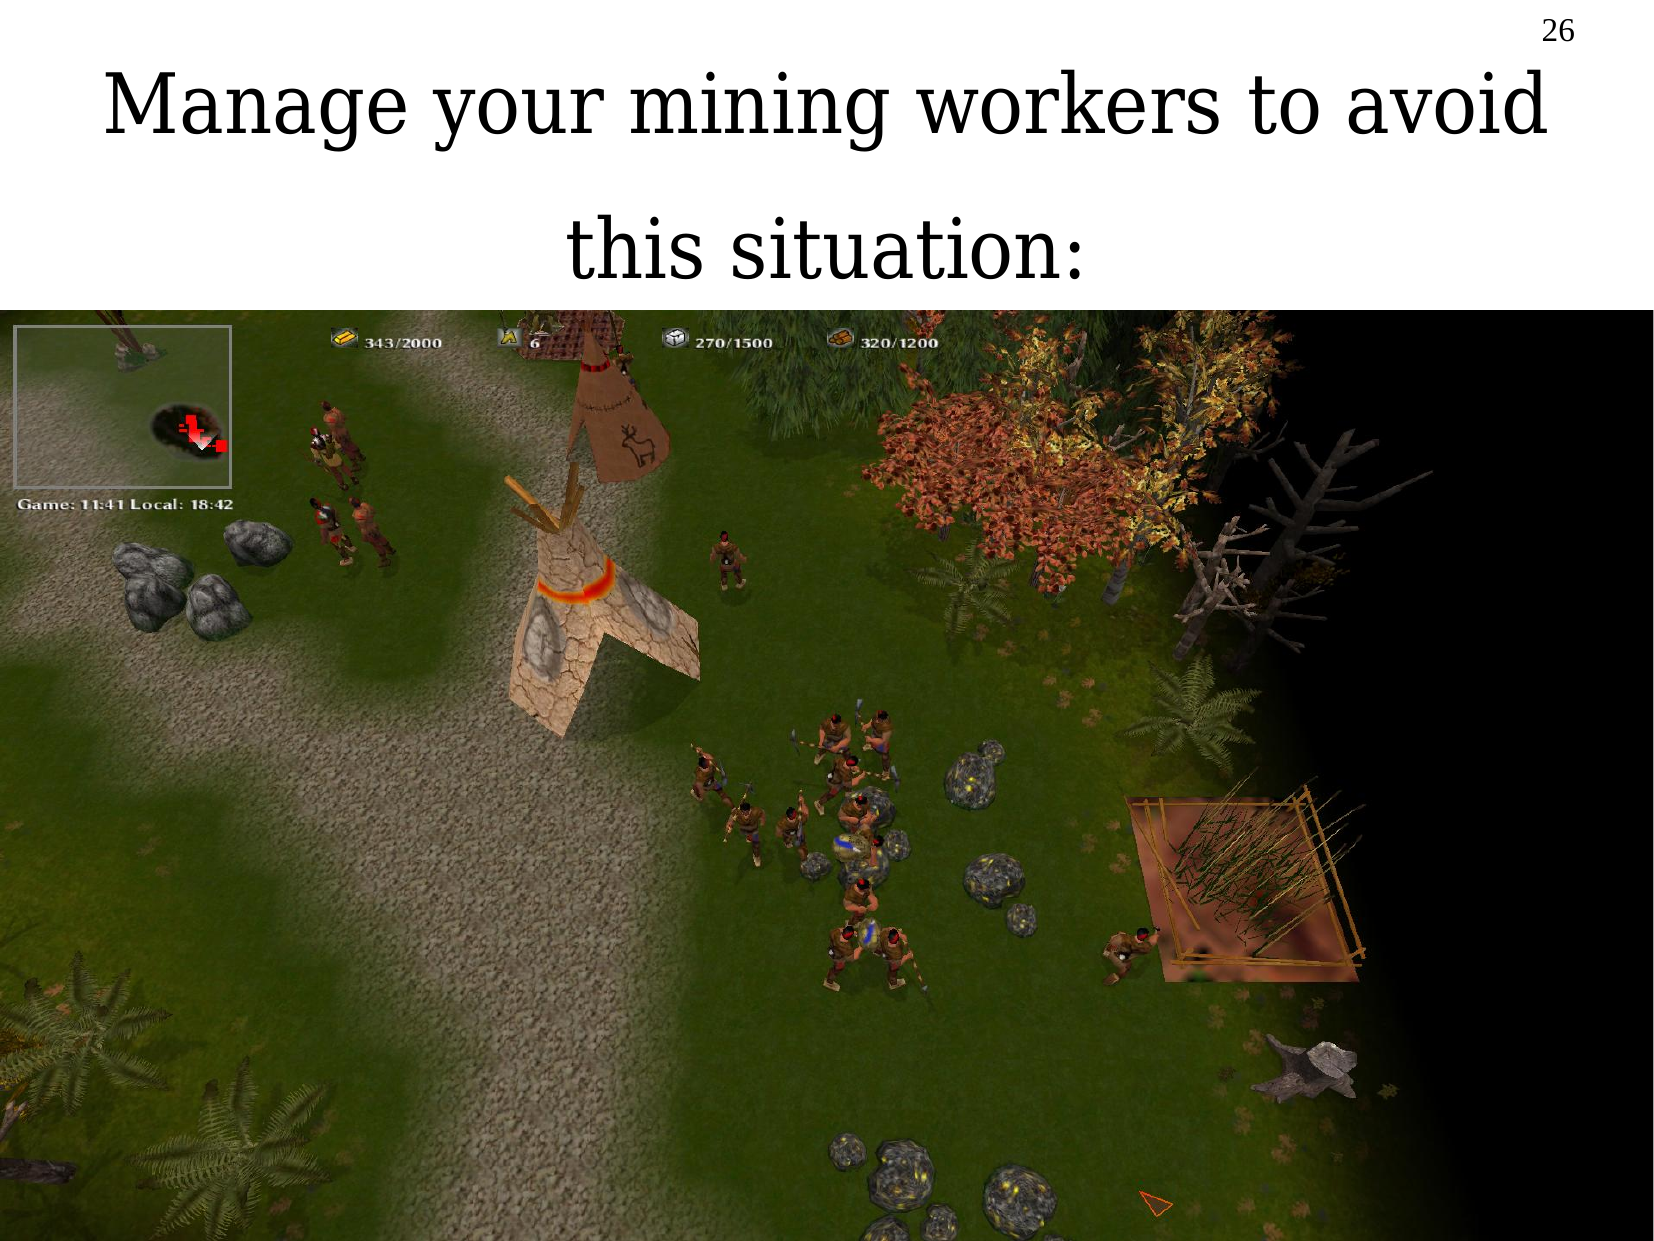

# Manage your mining workers to avoid this situation: